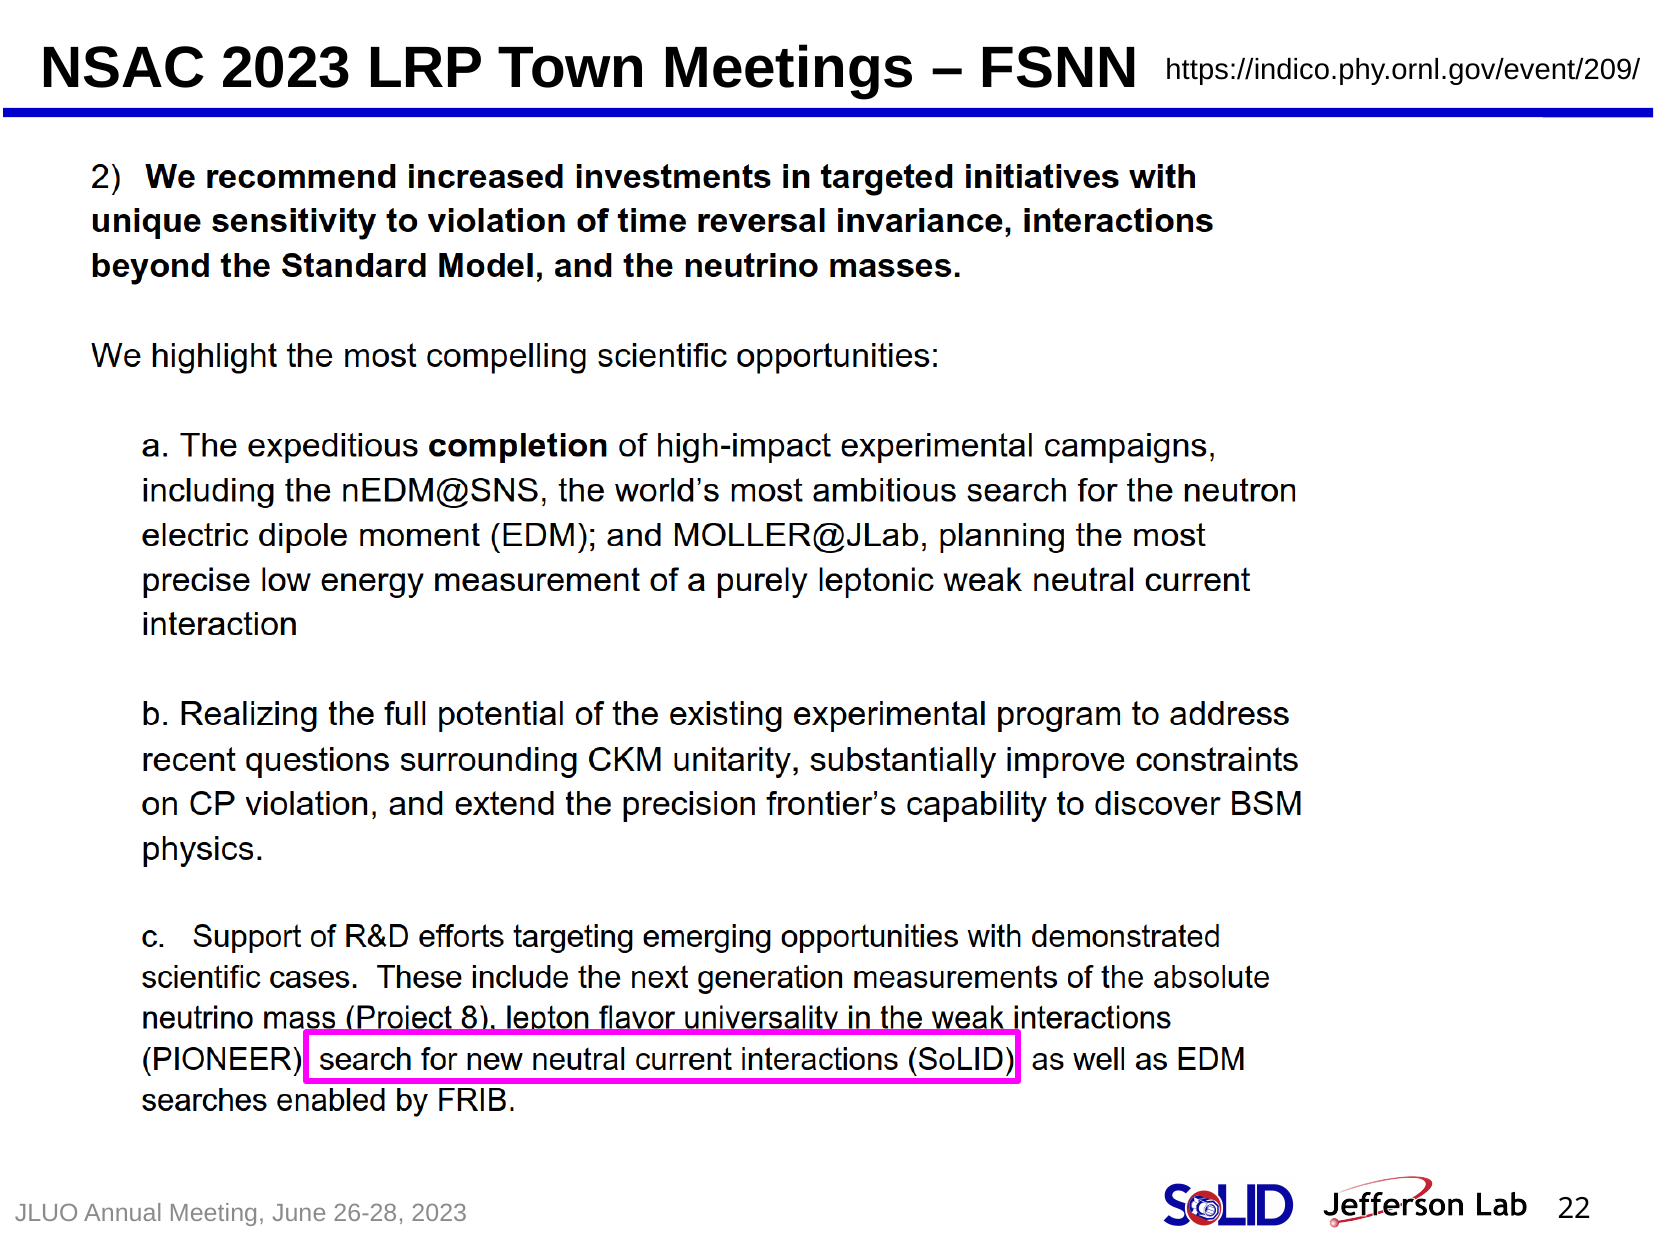

NSAC 2023 LRP Town Meetings – FSNN
https://indico.phy.ornl.gov/event/209/